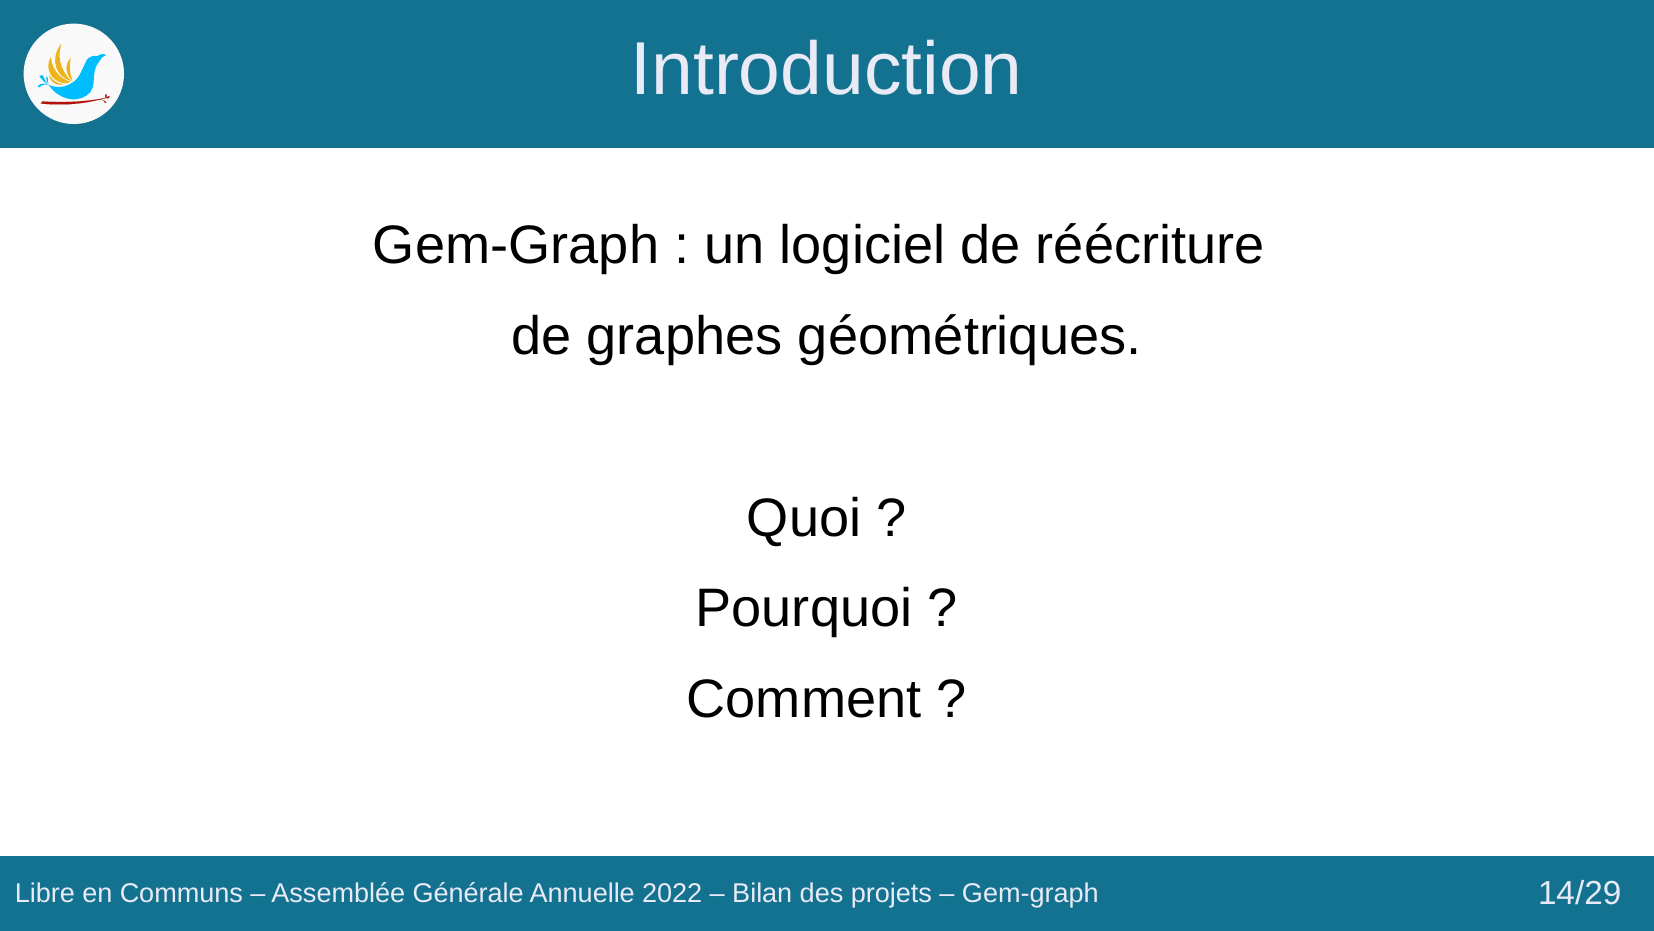

Introduction
Gem-Graph : un logiciel de réécriture
de graphes géométriques.
Quoi ?
Pourquoi ?
Comment ?
Libre en Communs – Assemblée Générale Annuelle 2022 – Bilan des projets – Gem-graph